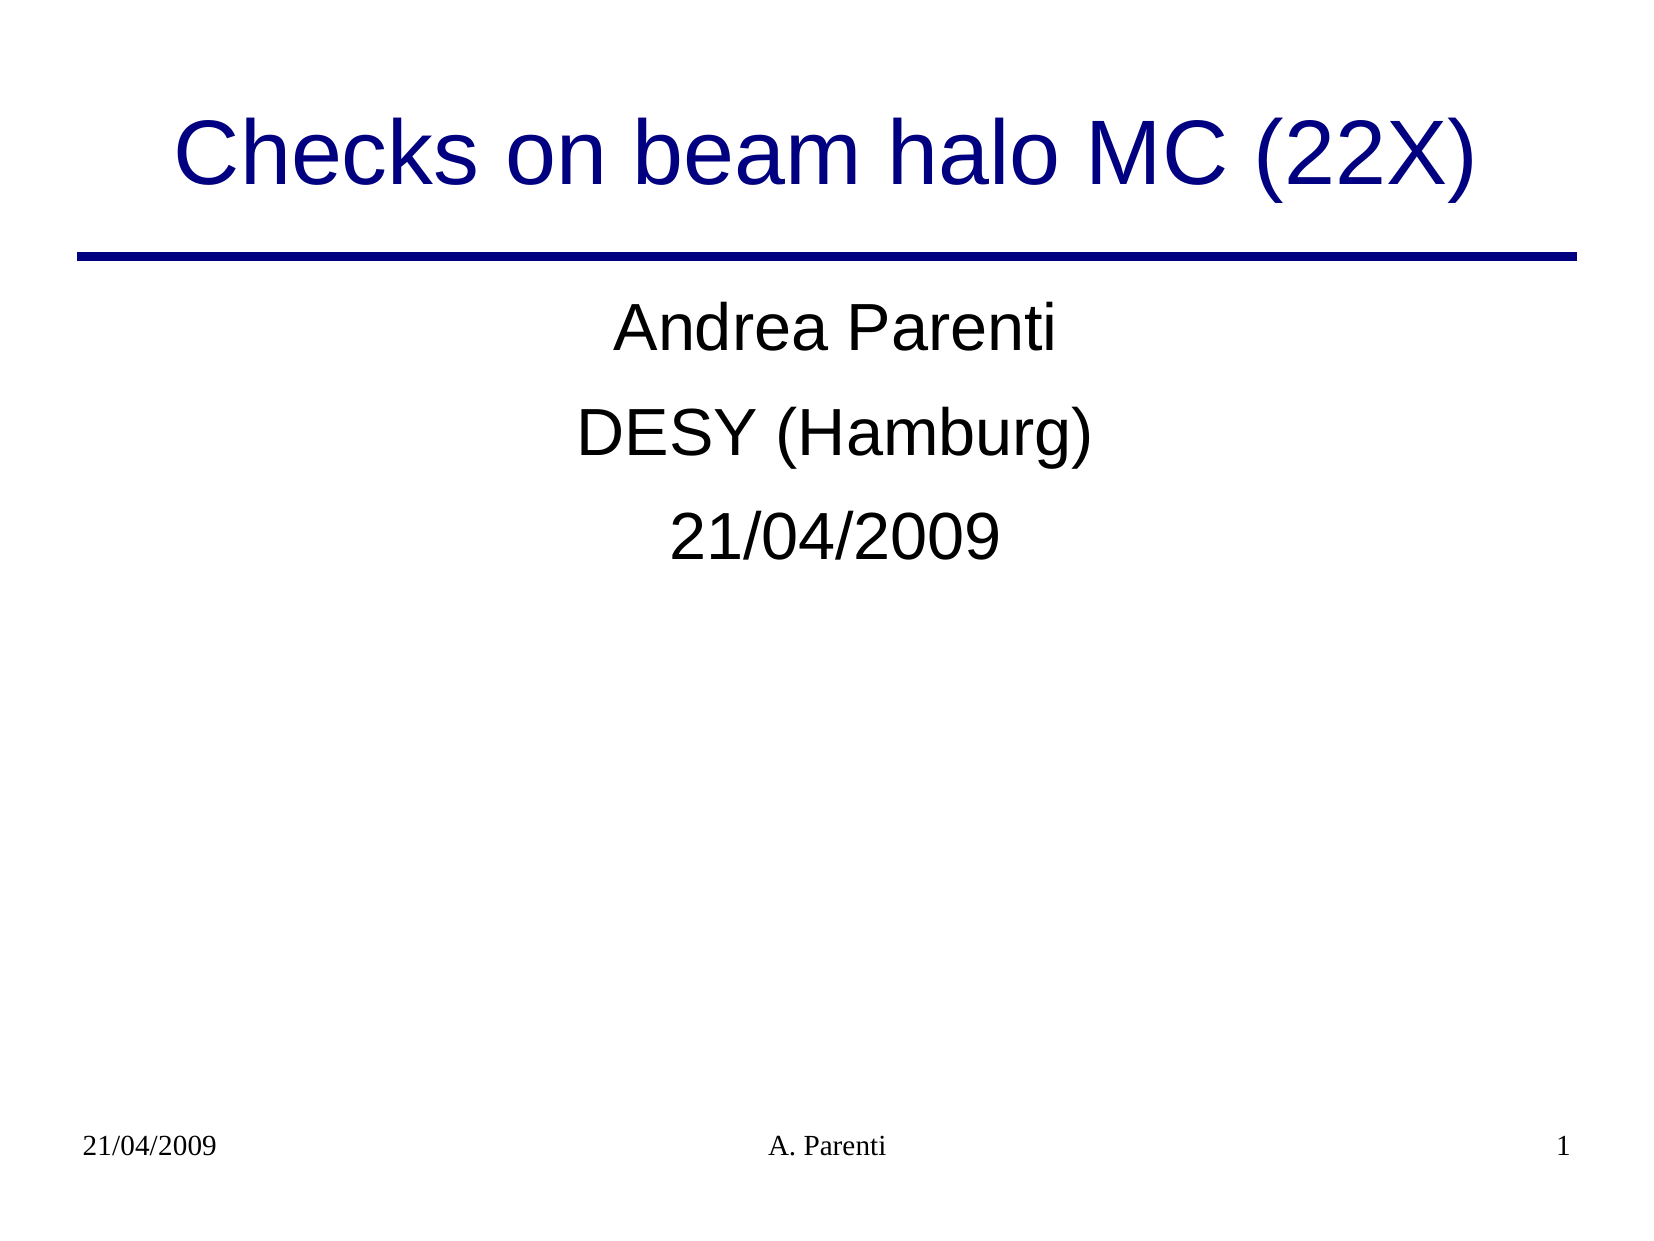

# Checks on beam halo MC (22X)
Andrea Parenti
DESY (Hamburg)
21/04/2009
1